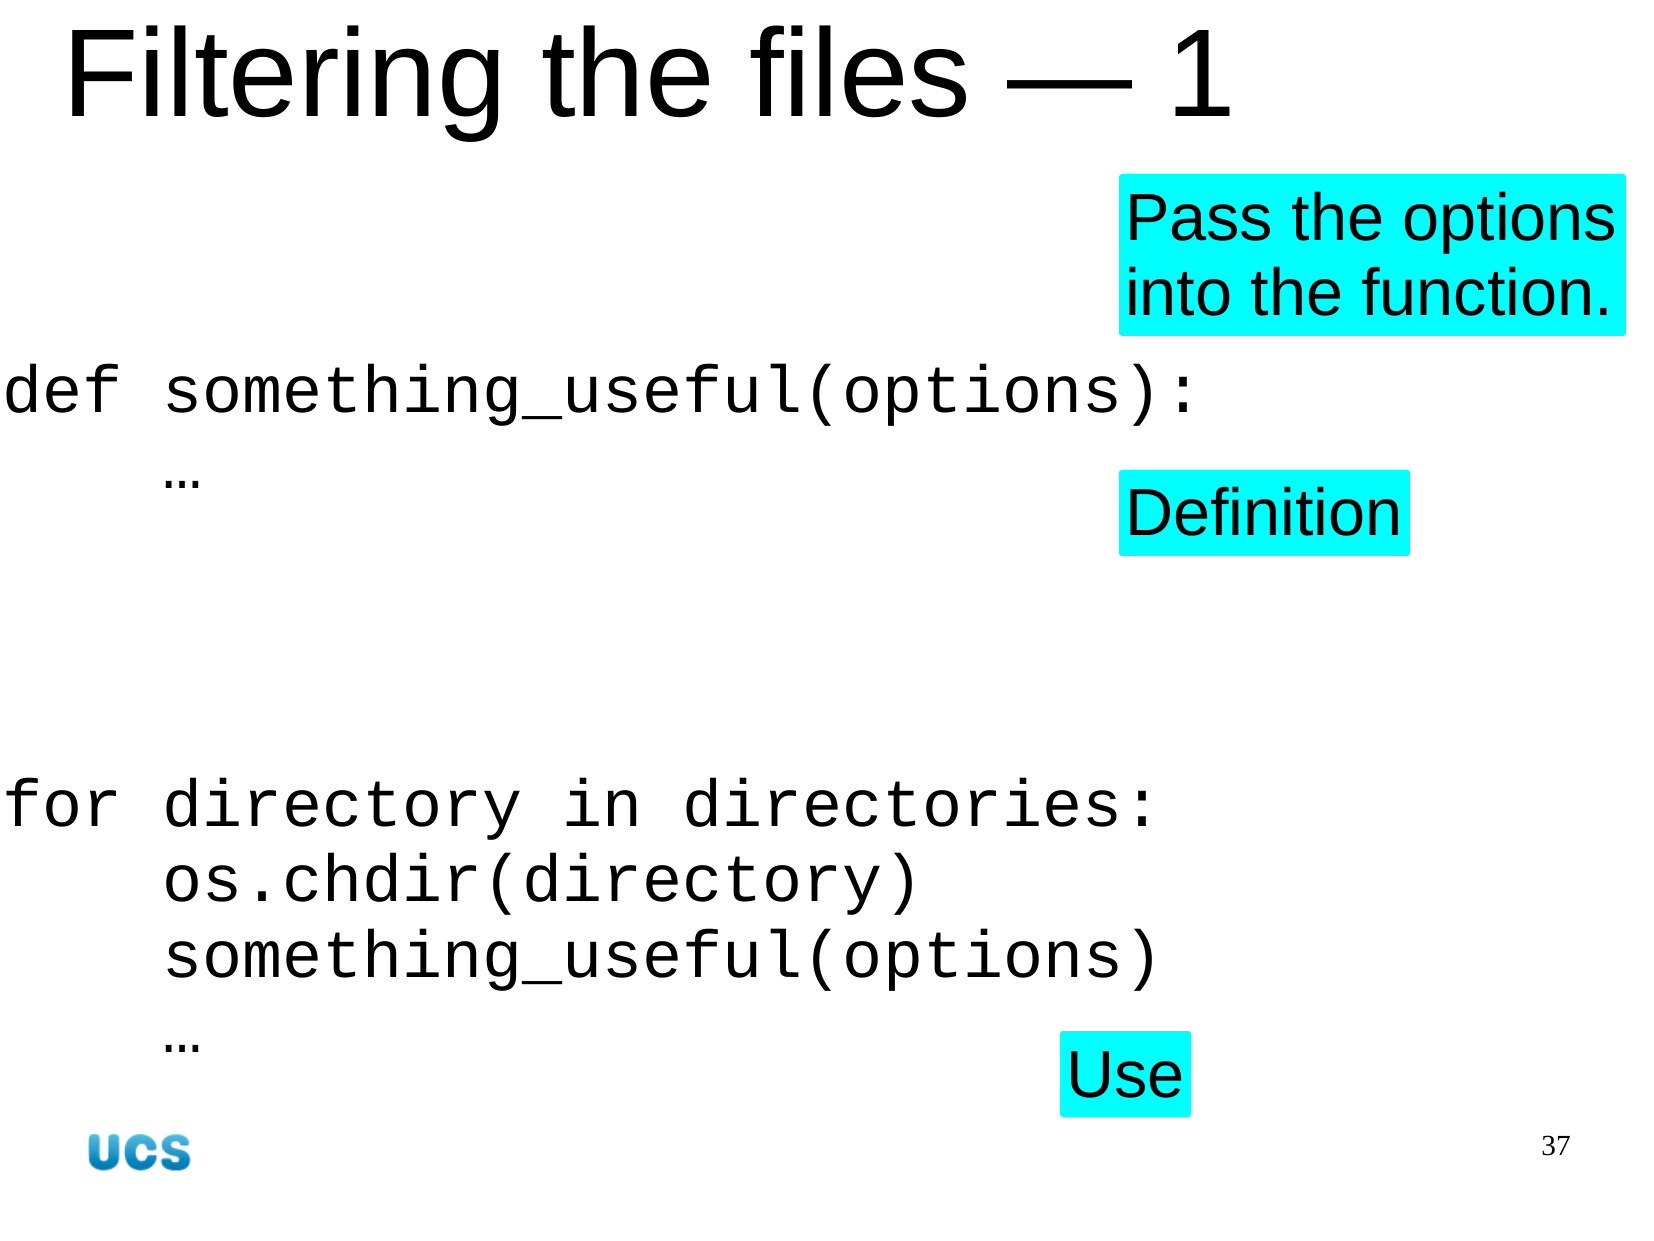

Filtering the files ― 1
Pass the options
into the function.
def something_useful(options):
 …
Definition
for directory in directories:
 os.chdir(directory)
 something_useful(options)
 …
Use
37